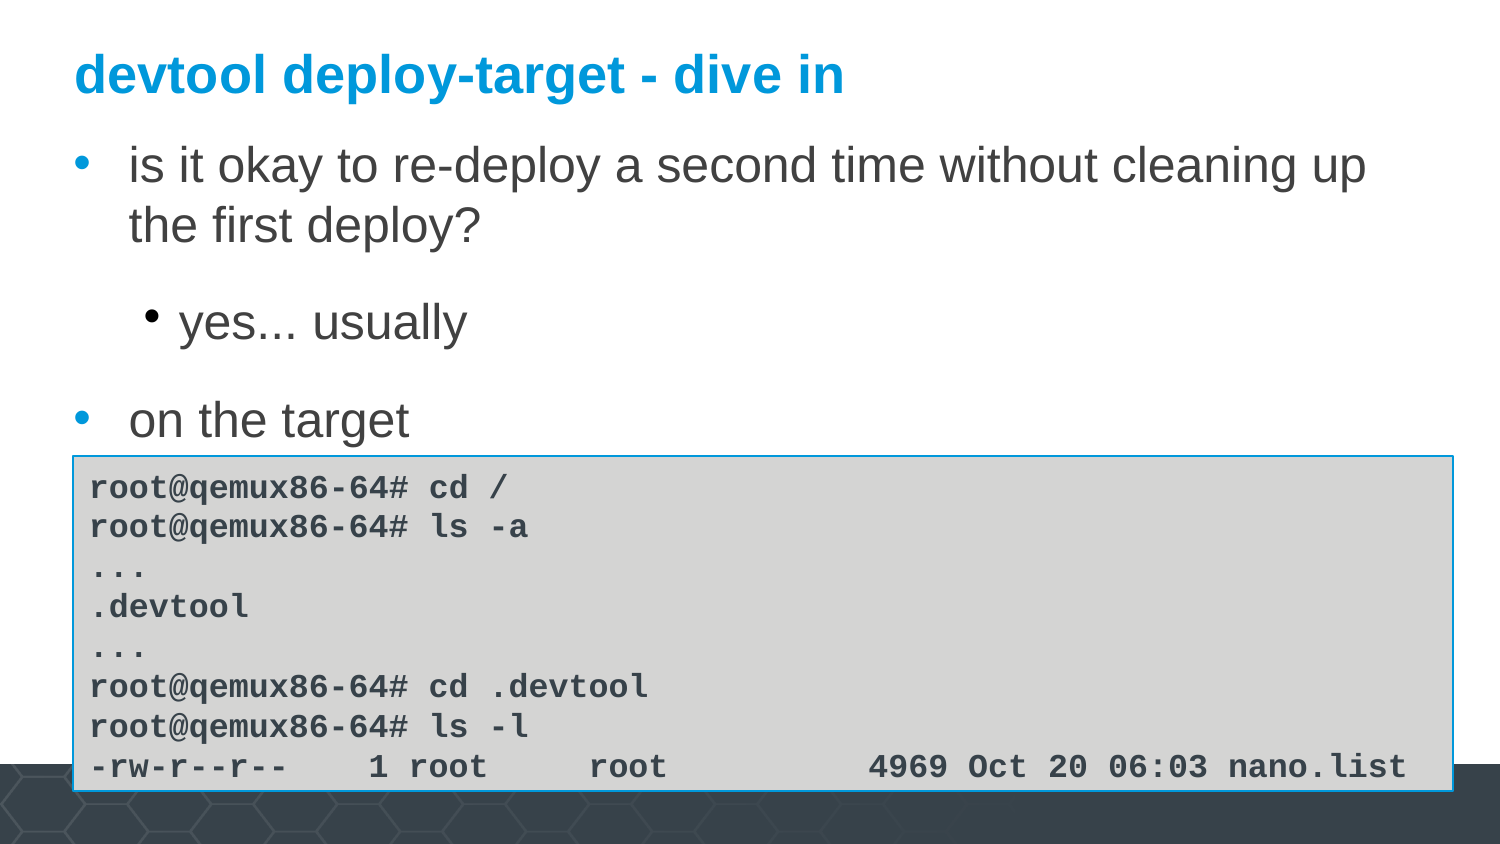

devtool deploy-target - dive in
is it okay to re-deploy a second time without cleaning up the first deploy?
yes... usually
on the target
root@qemux86-64# cd /
root@qemux86-64# ls -a
...
.devtool
...
root@qemux86-64# cd .devtool
root@qemux86-64# ls -l
-rw-r--r-- 1 root root 4969 Oct 20 06:03 nano.list